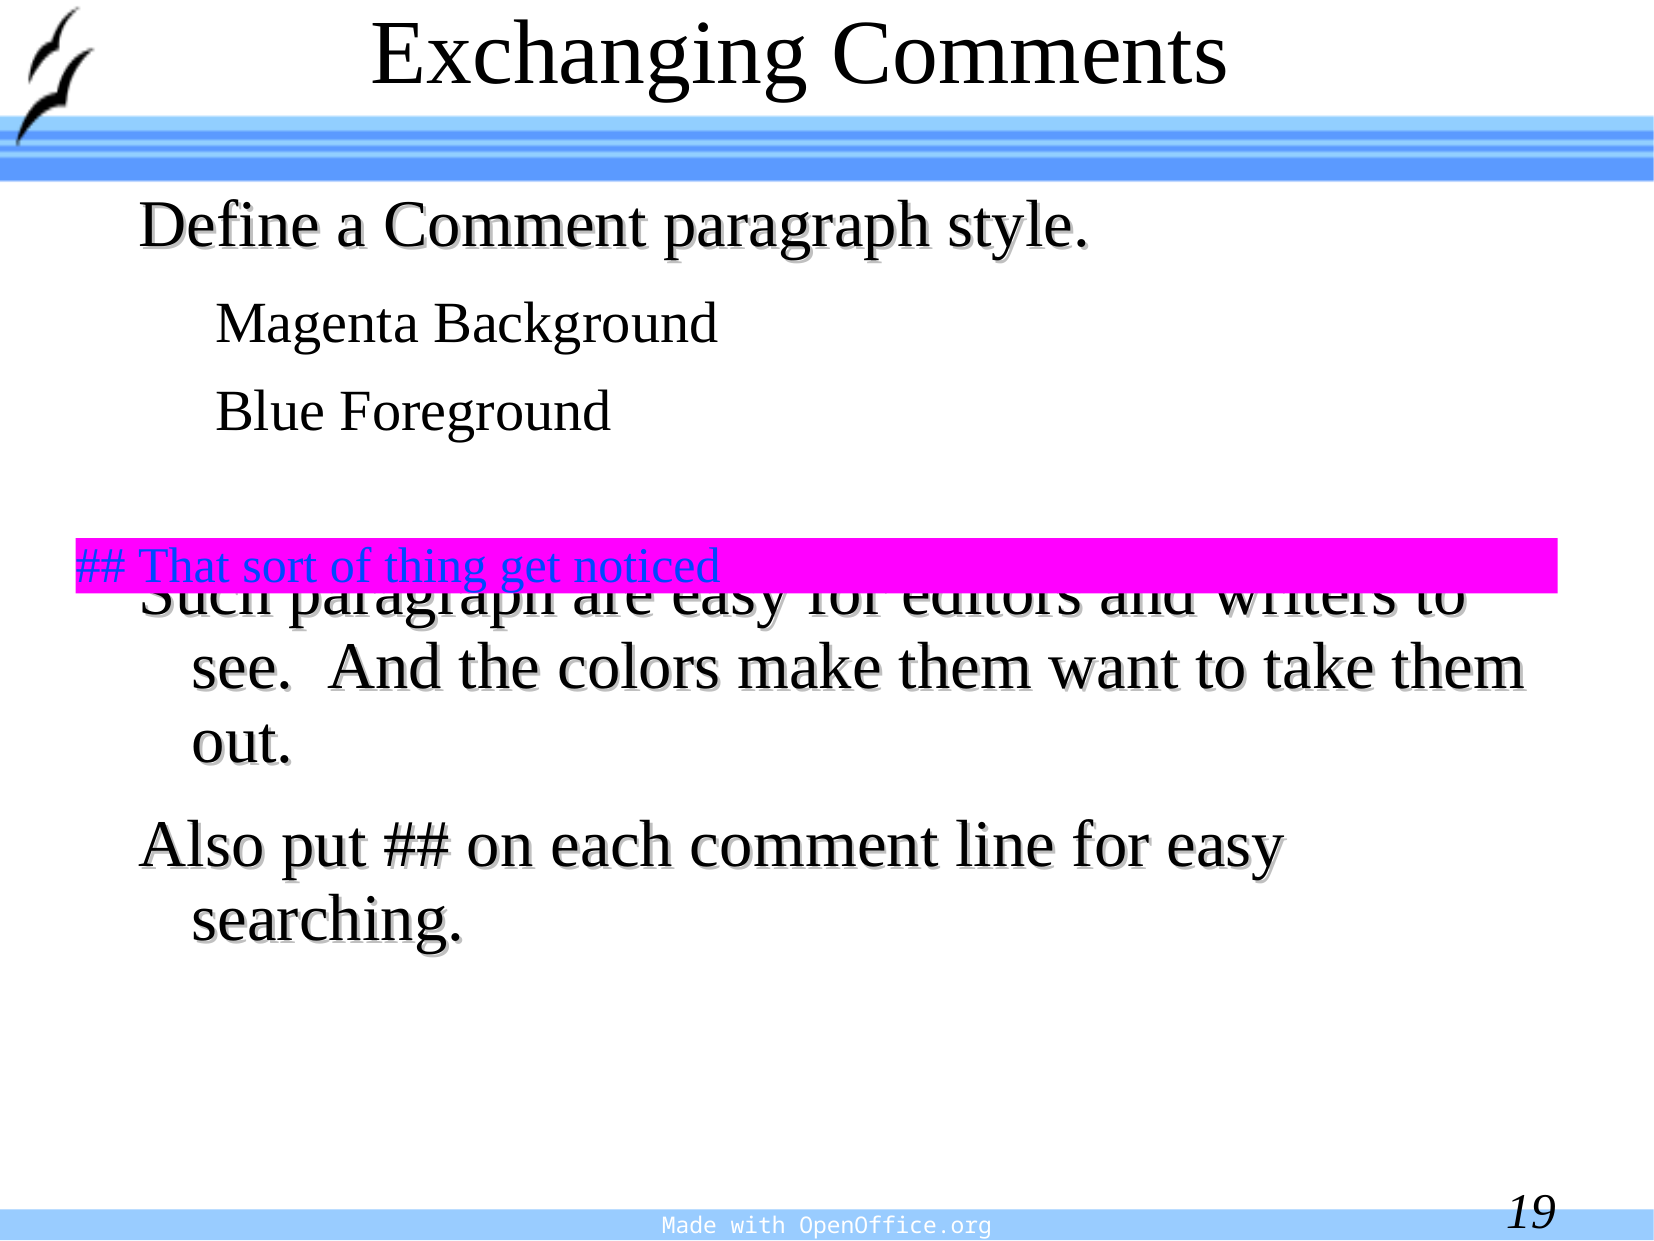

# Exchanging Comments
Define a Comment paragraph style.
Magenta Background
Blue Foreground
Such paragraph are easy for editors and writers to see. And the colors make them want to take them out.
Also put ## on each comment line for easy searching.
## That sort of thing get noticed